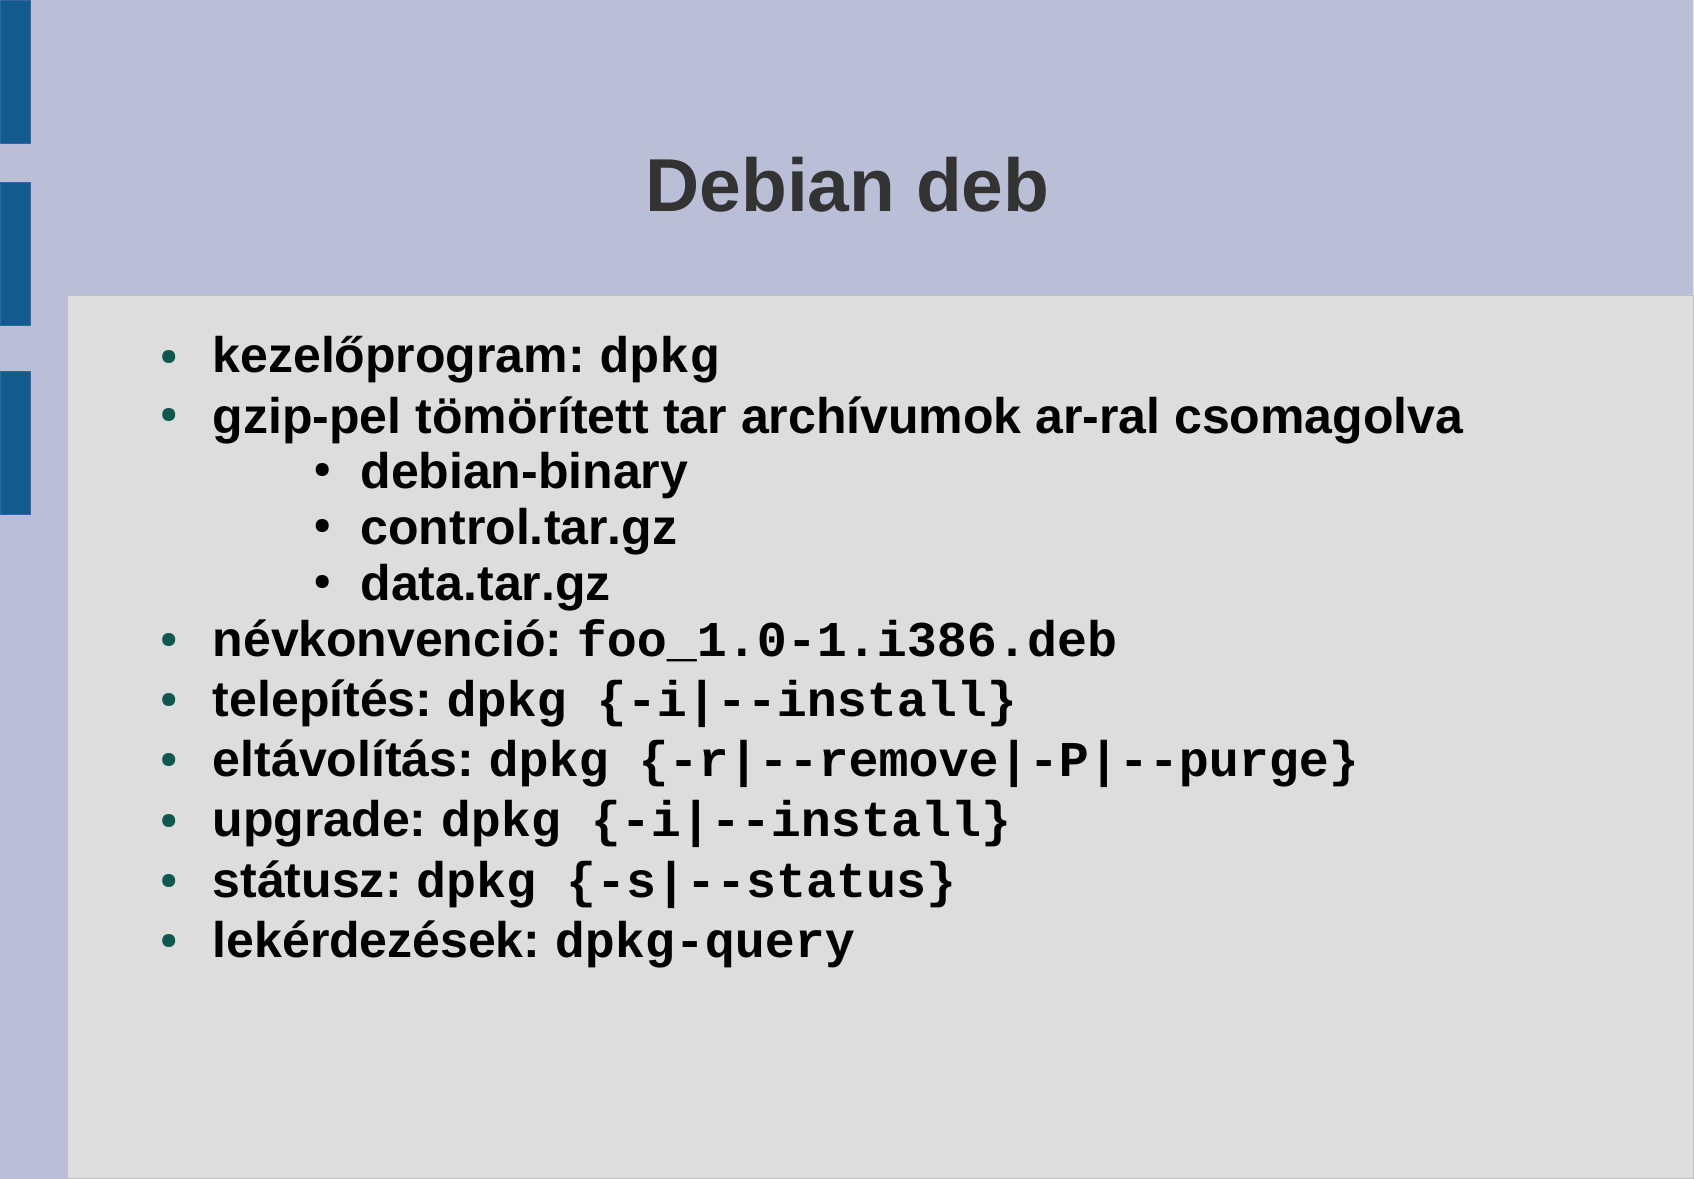

# Debian deb
kezelőprogram: dpkg
gzip-pel tömörített tar archívumok ar-ral csomagolva
debian-binary
control.tar.gz
data.tar.gz
névkonvenció: foo_1.0-1.i386.deb
telepítés: dpkg {-i|--install}
eltávolítás: dpkg {-r|--remove|-P|--purge}
upgrade: dpkg {-i|--install}
státusz: dpkg {-s|--status}
lekérdezések: dpkg-query